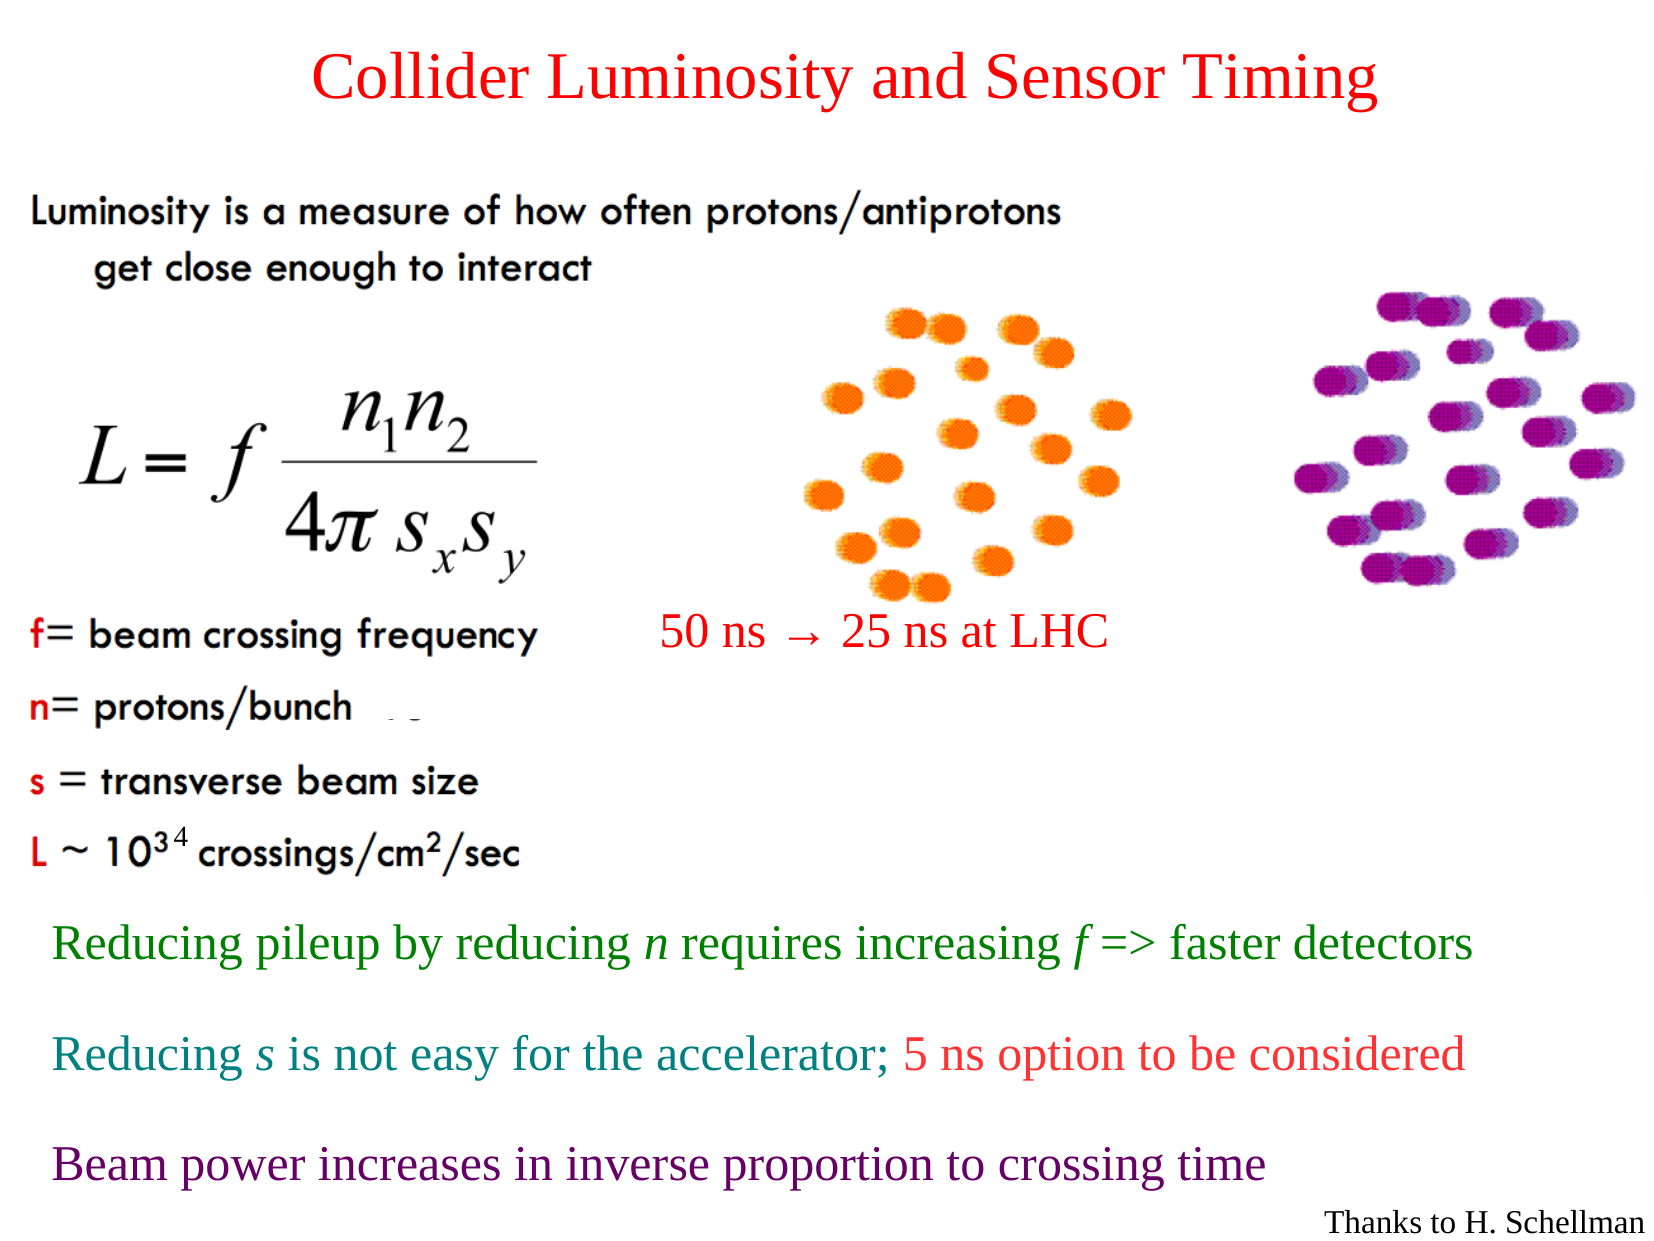

Collider Luminosity and Sensor Timing
50 ns → 25 ns at LHC
4
Reducing pileup by reducing n requires increasing f => faster detectors
Reducing s is not easy for the accelerator; 5 ns option to be considered
Beam power increases in inverse proportion to crossing time
Thanks to H. Schellman